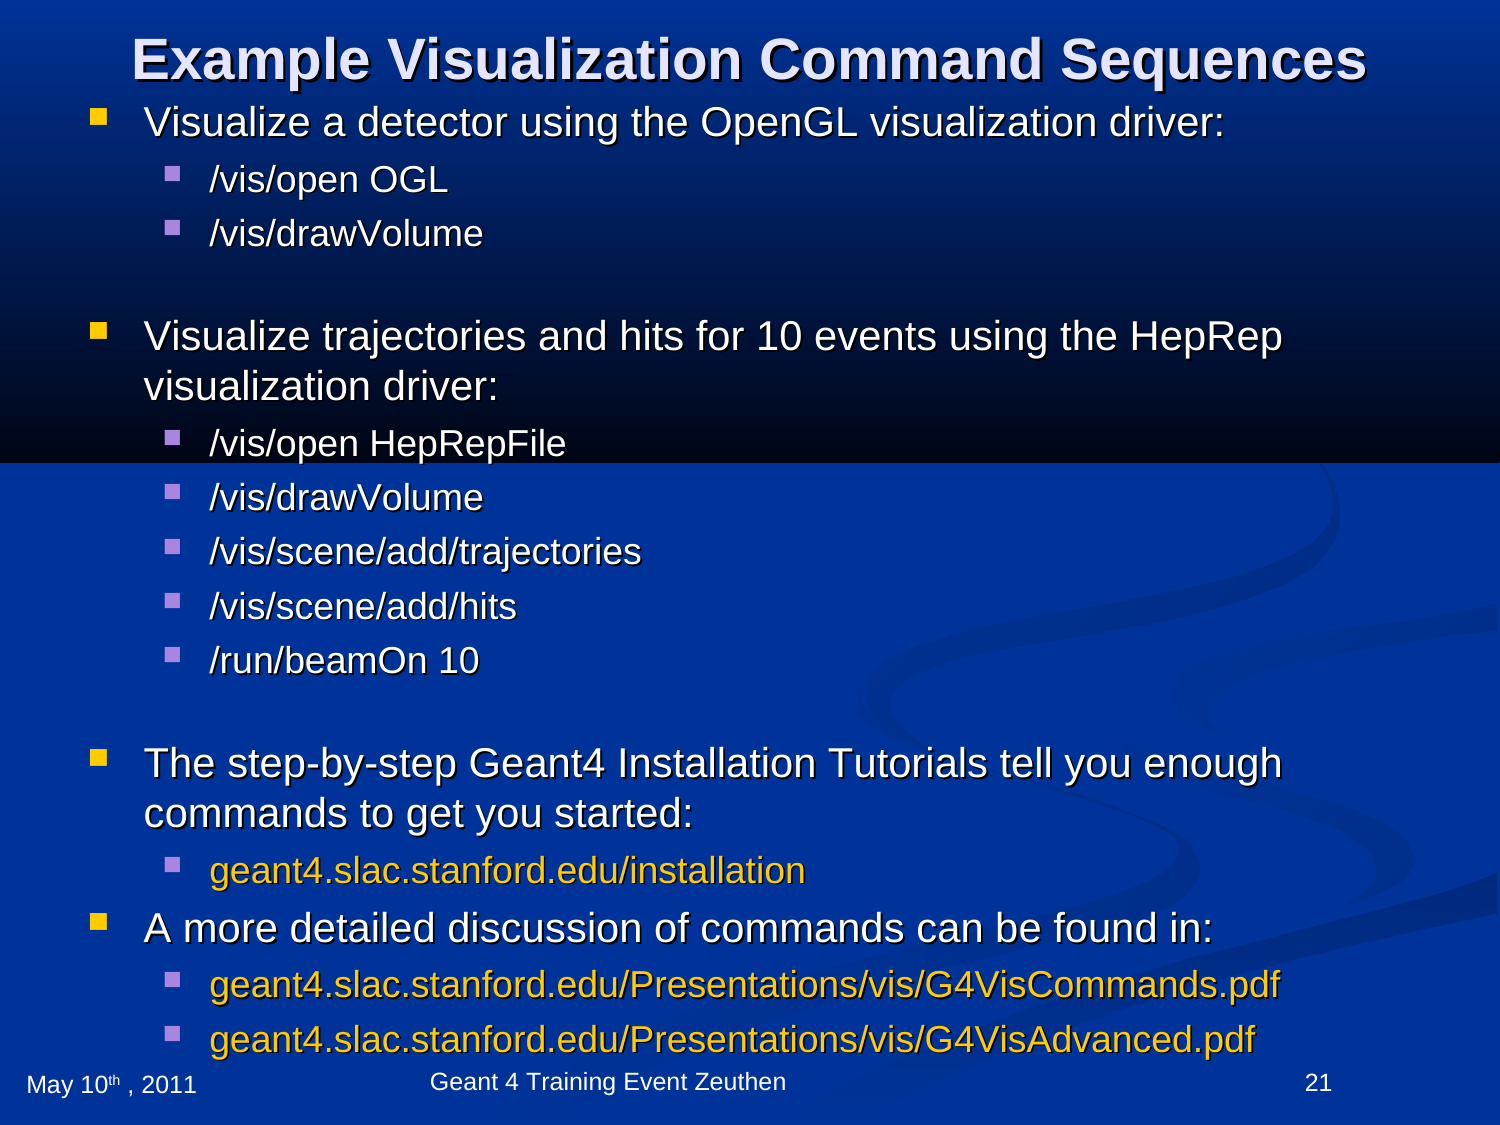

# Example Visualization Command Sequences
Visualize a detector using the OpenGL visualization driver:
/vis/open OGL
/vis/drawVolume
Visualize trajectories and hits for 10 events using the HepRep visualization driver:
/vis/open HepRepFile
/vis/drawVolume
/vis/scene/add/trajectories
/vis/scene/add/hits
/run/beamOn 10
The step-by-step Geant4 Installation Tutorials tell you enough commands to get you started:
geant4.slac.stanford.edu/installation
A more detailed discussion of commands can be found in:
geant4.slac.stanford.edu/Presentations/vis/G4VisCommands.pdf
geant4.slac.stanford.edu/Presentations/vis/G4VisAdvanced.pdf
Introduction to Geant4 Visualization J. Perl
10 January 2011
21